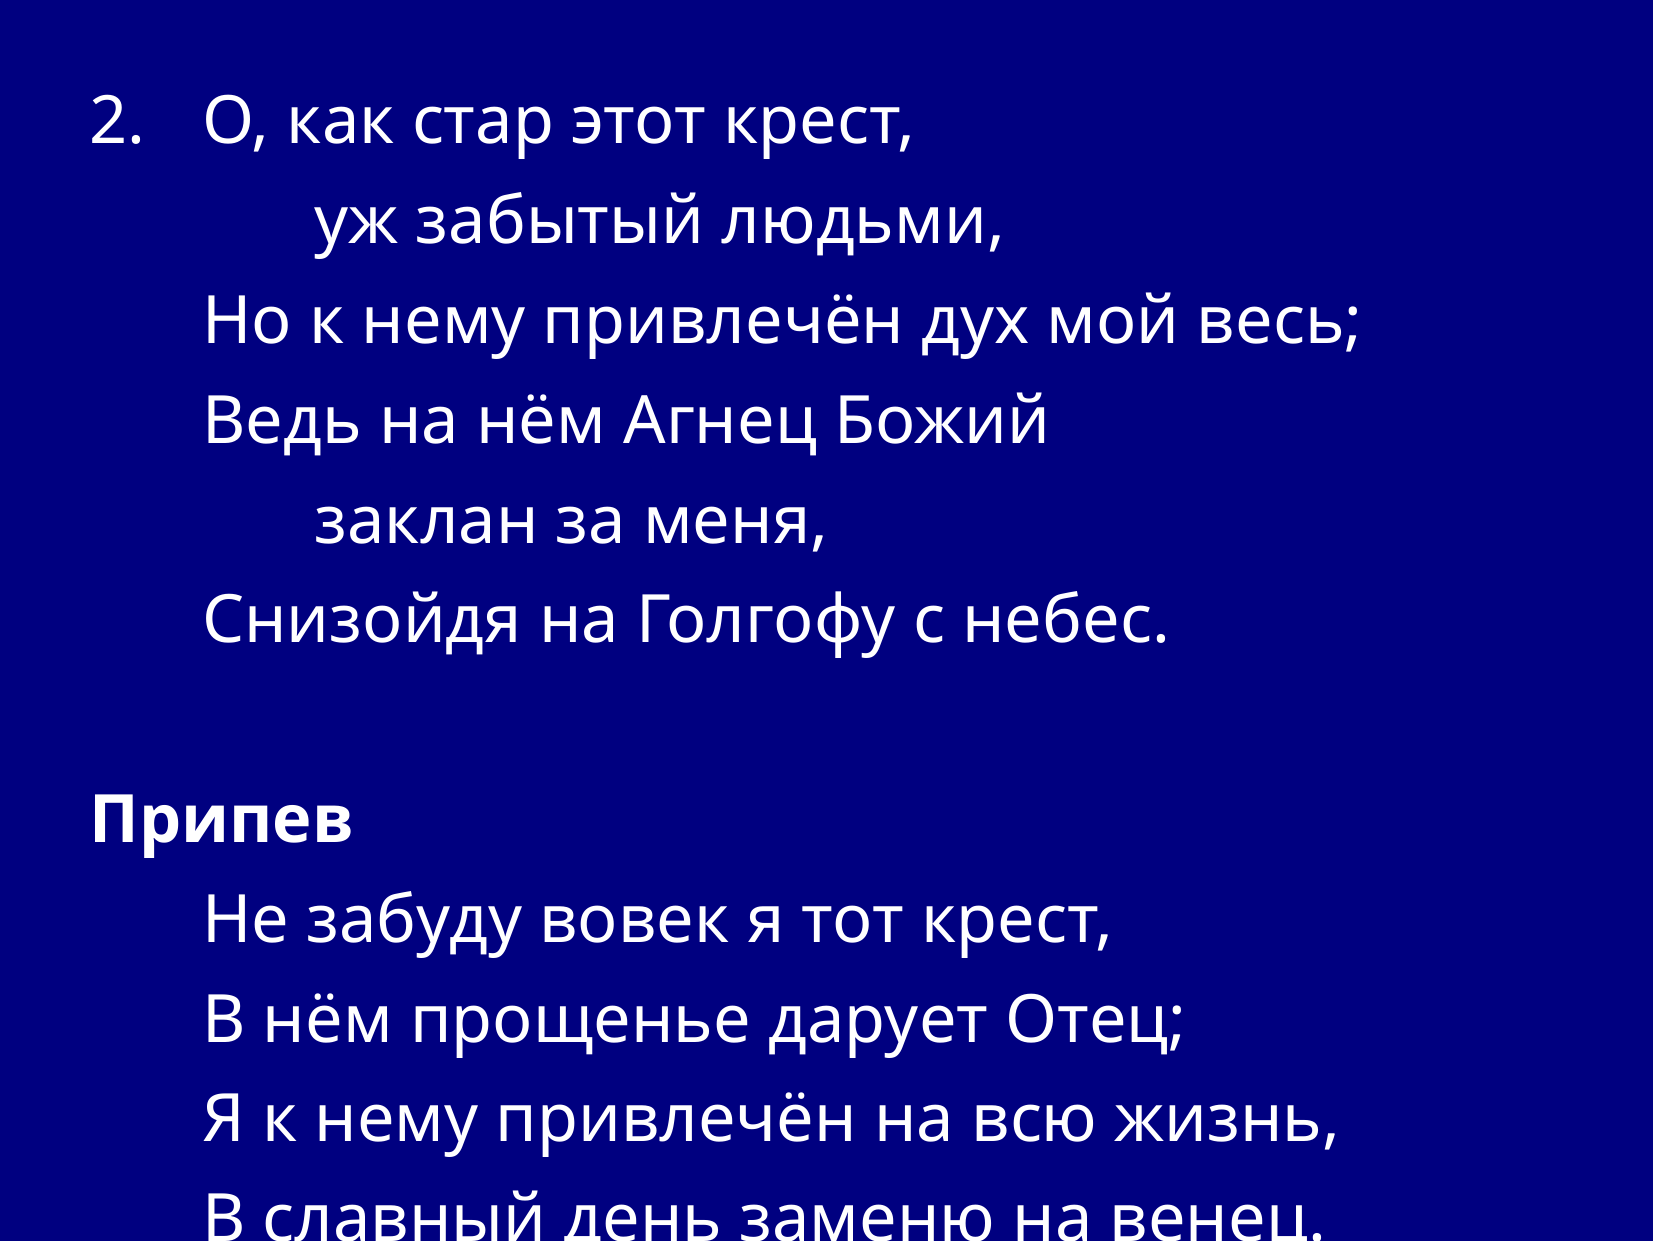

2.	О, как стар этот крест,
		уж забытый людьми,
	Но к нему привлечён дух мой весь;
	Ведь на нём Агнец Божий
		заклан за меня,
	Снизойдя на Голгофу с небес.
Припев
	Не забуду вовек я тот крест,
	В нём прощенье дарует Отец;
	Я к нему привлечён на всю жизнь,
	В славный день заменю на венец.